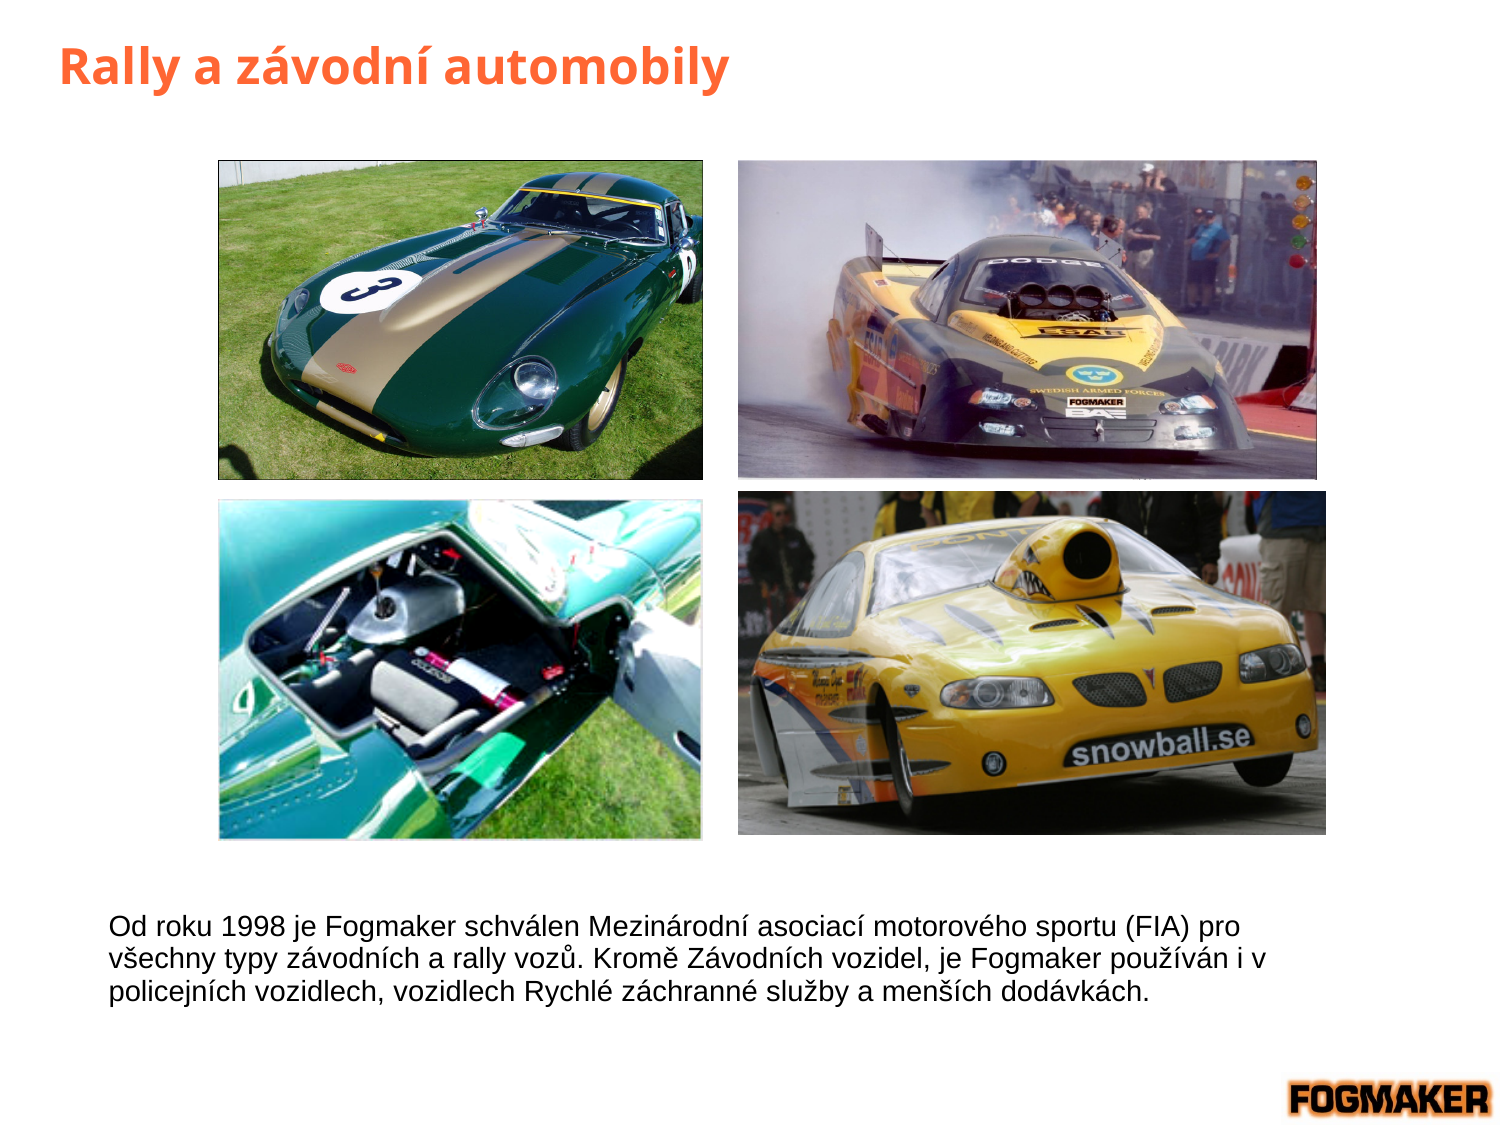

Rally a závodní automobily
Od roku 1998 je Fogmaker schválen Mezinárodní asociací motorového sportu (FIA) pro všechny typy závodních a rally vozů. Kromě Závodních vozidel, je Fogmaker používán i v policejních vozidlech, vozidlech Rychlé záchranné služby a menších dodávkách.